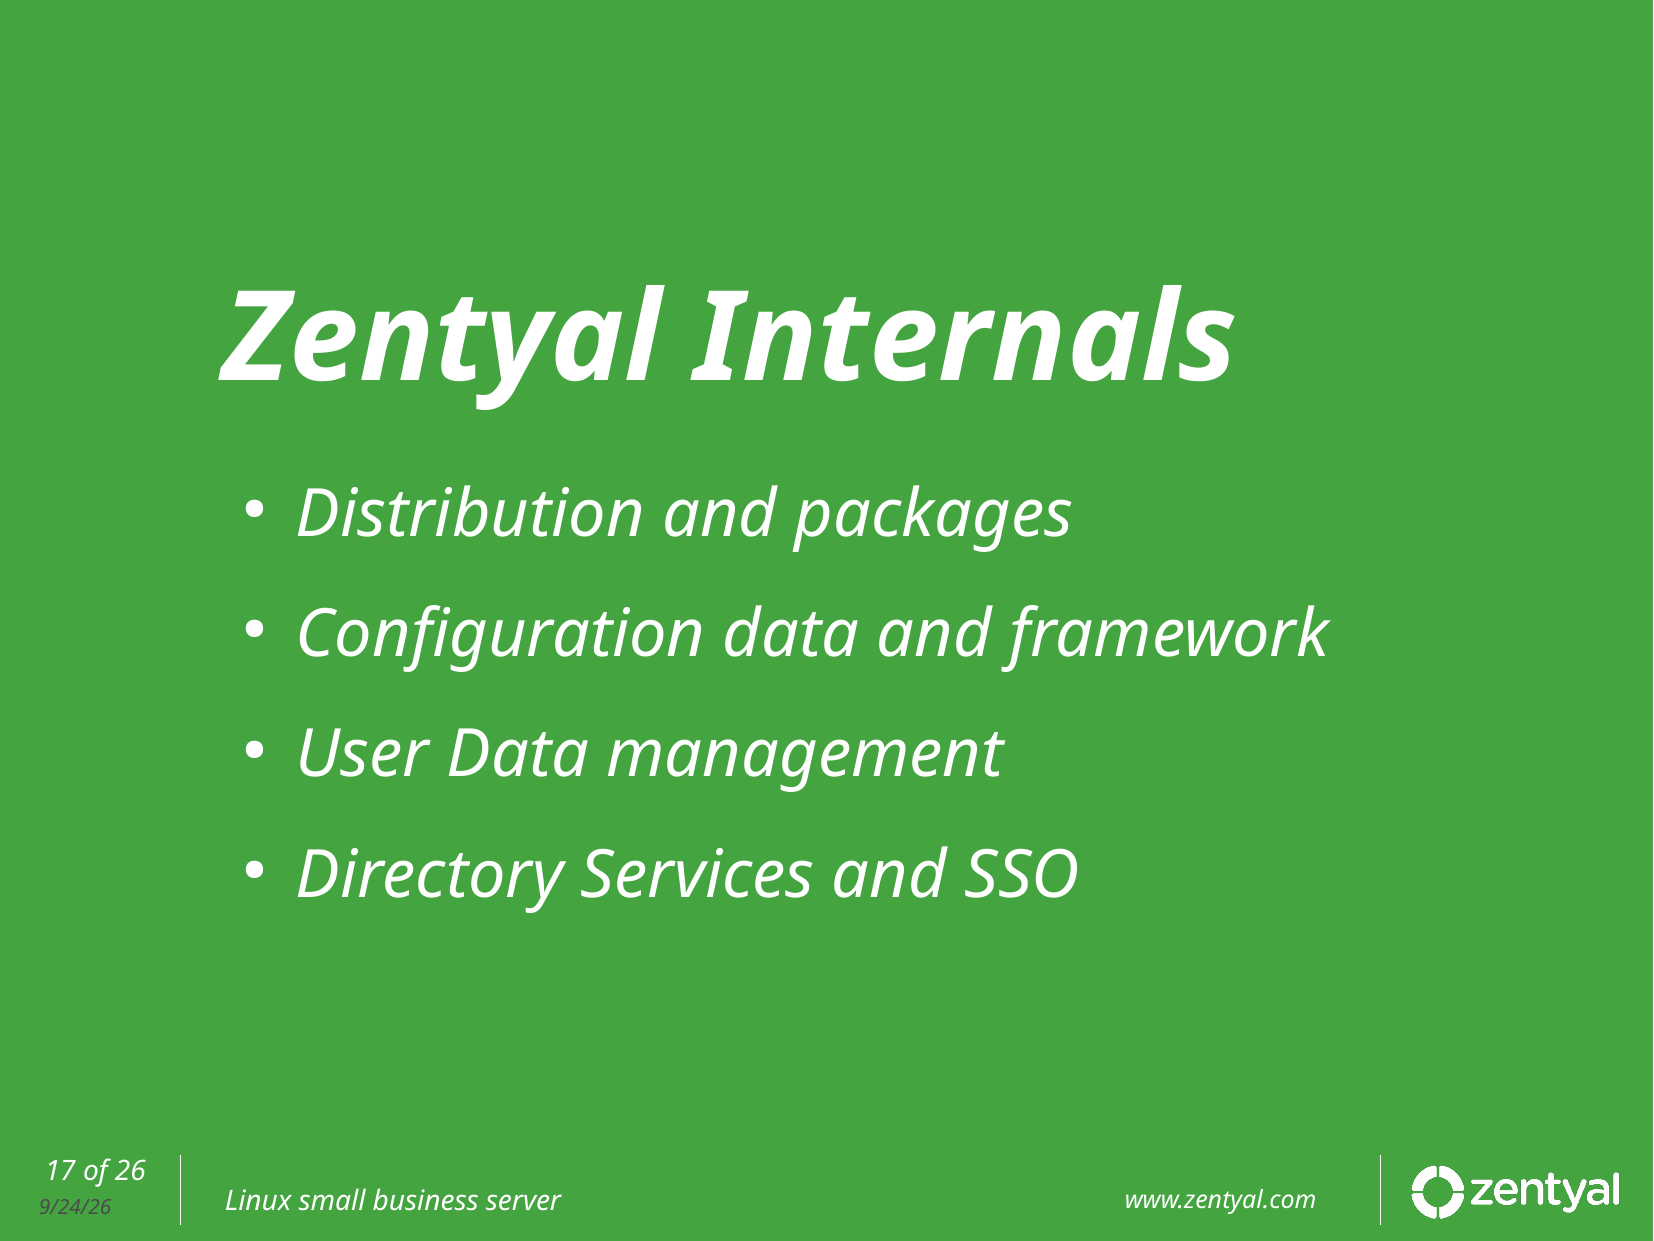

# Zentyal Internals
Distribution and packages
Configuration data and framework
User Data management
Directory Services and SSO